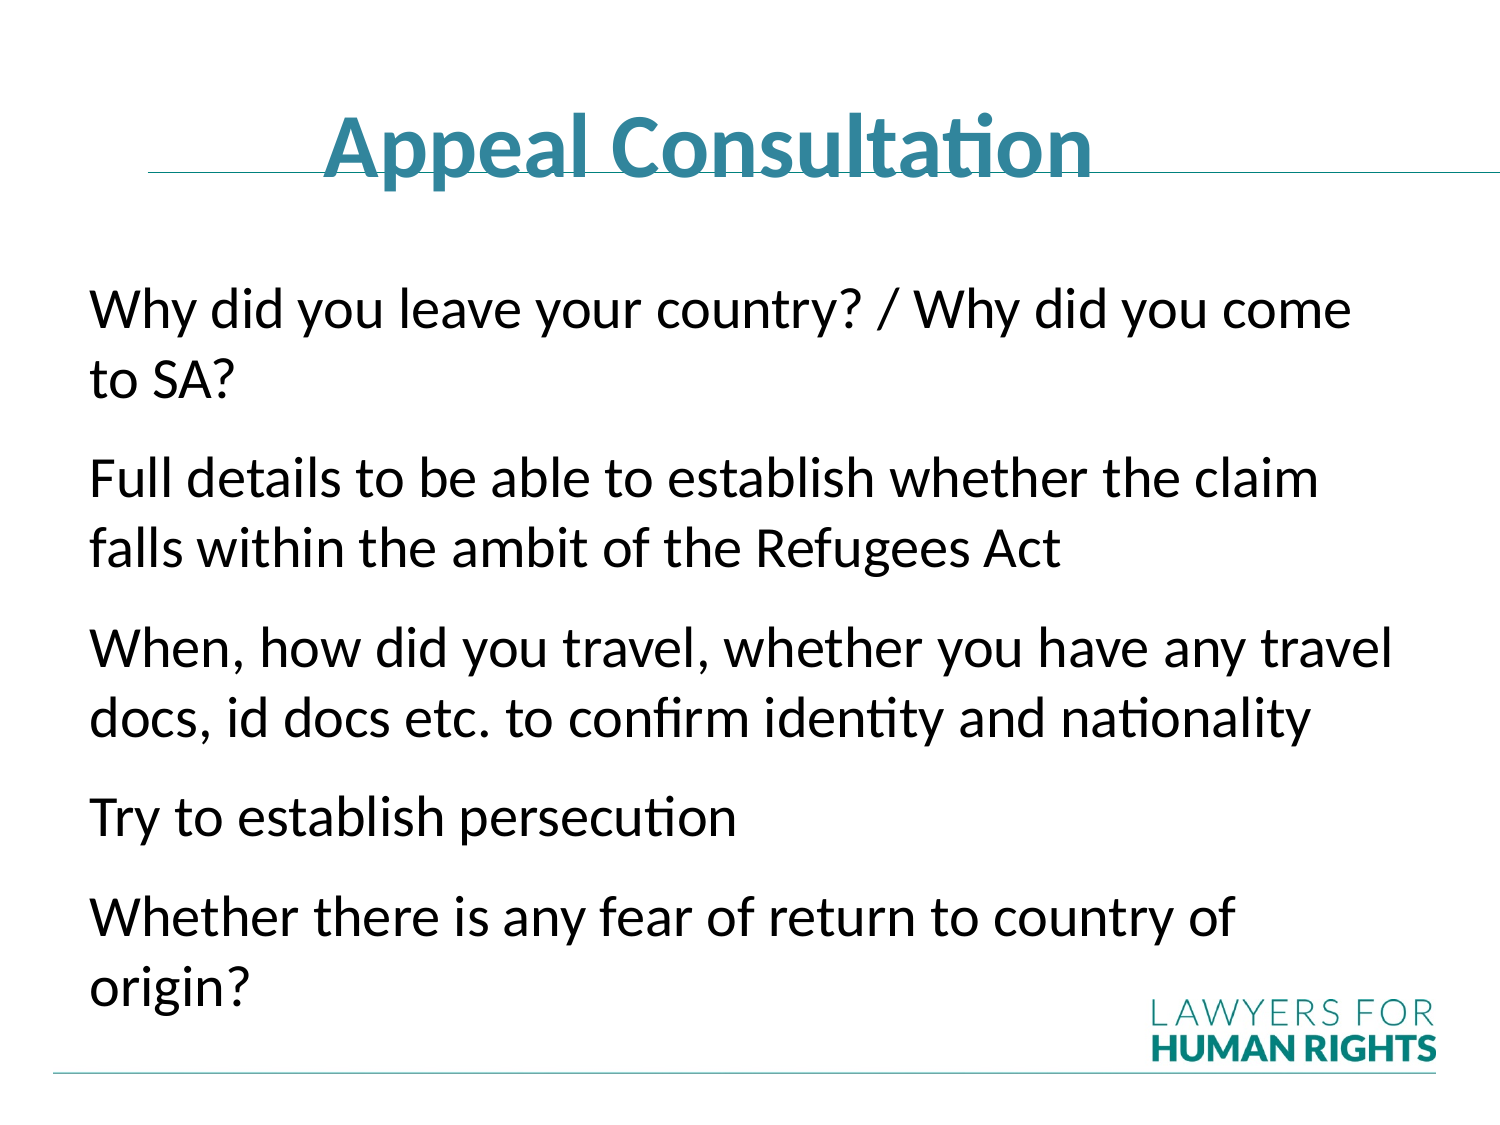

# Appeal Consultation
Why did you leave your country? / Why did you come to SA?
Full details to be able to establish whether the claim falls within the ambit of the Refugees Act
When, how did you travel, whether you have any travel docs, id docs etc. to confirm identity and nationality
Try to establish persecution
Whether there is any fear of return to country of origin?